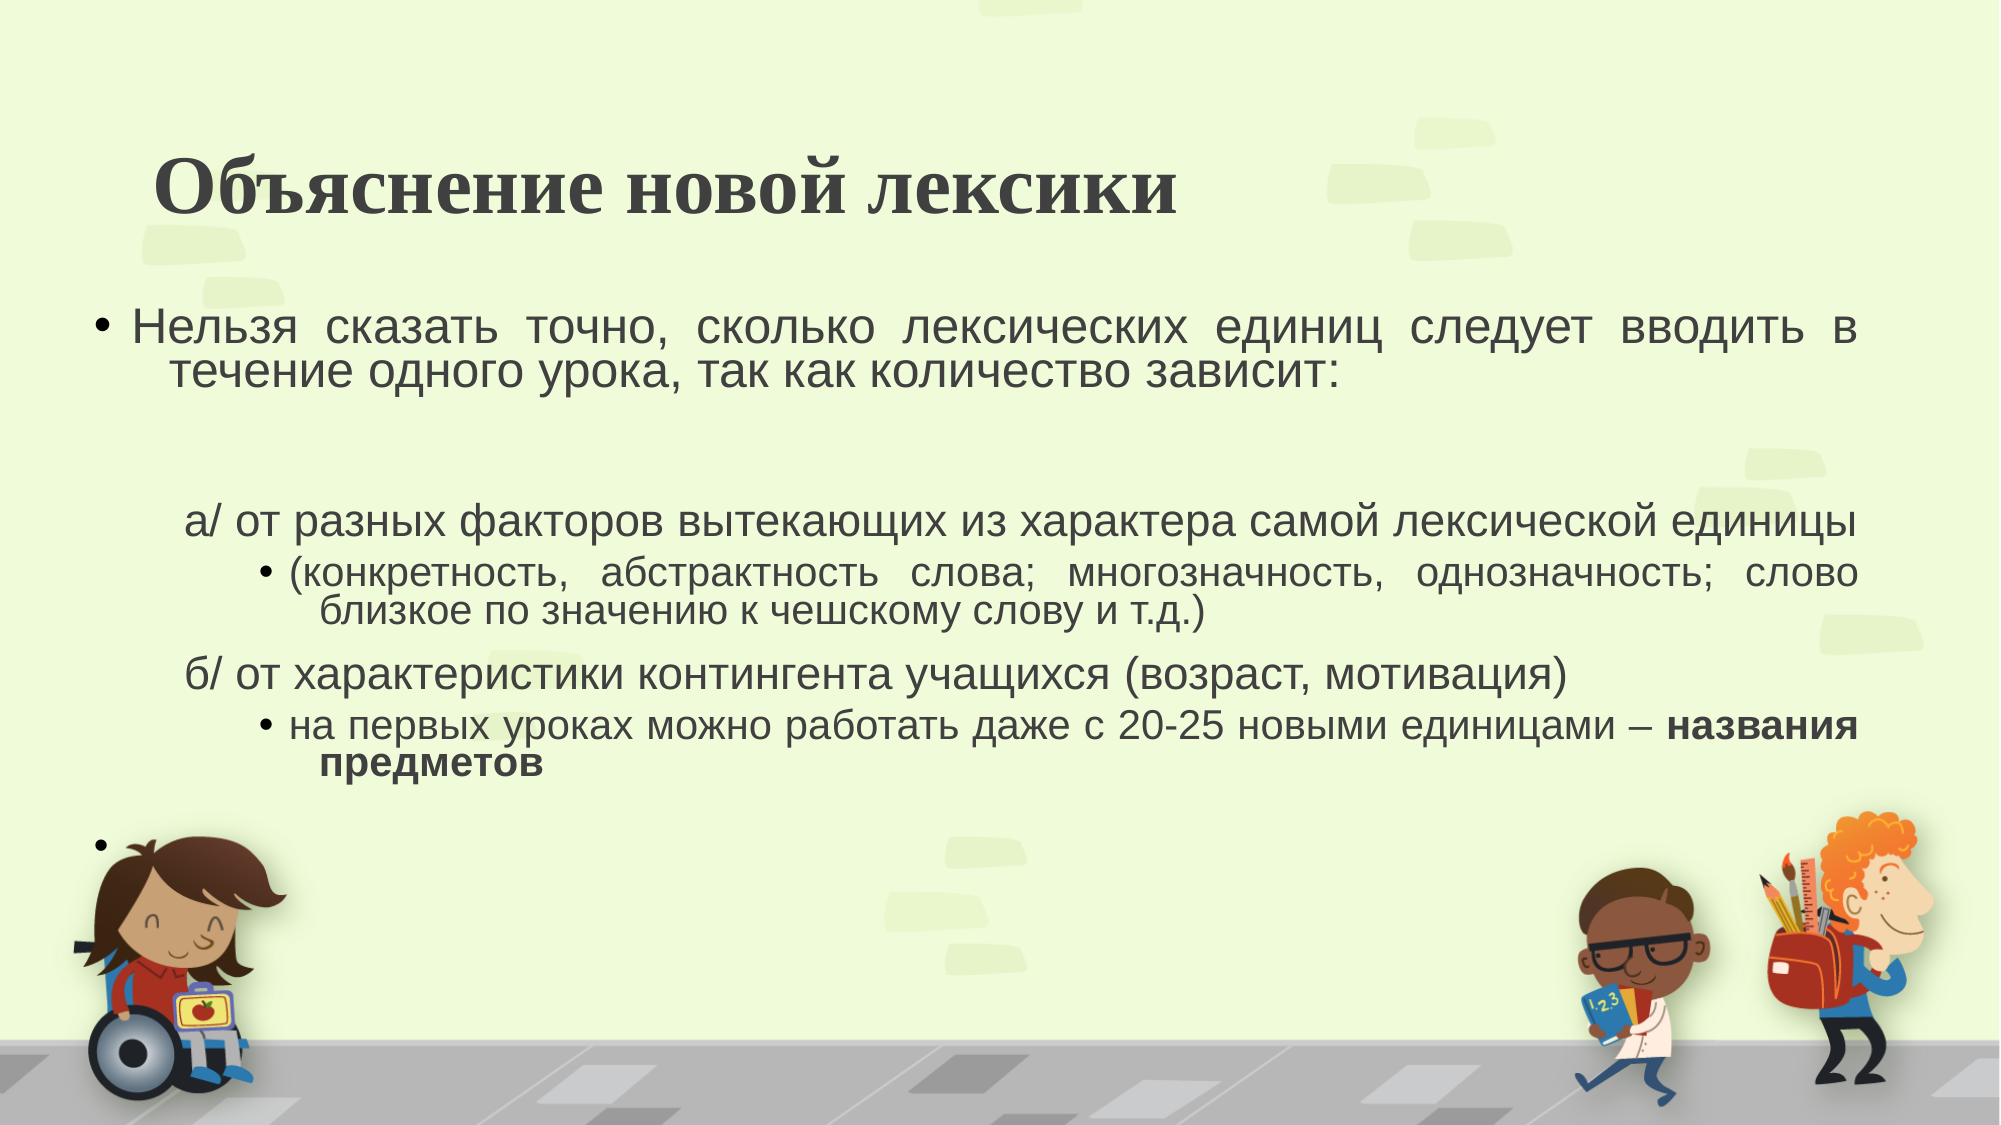

# Объяснение новой лексики
Нельзя сказать точно, сколько лексических единиц следует вводить в течение одного урока, так как количество зависит:
а/ от разных факторов вытекающих из характера самой лексической единицы
(конкретность, абстрактность слова; многозначность, однозначность; слово близкое по значению к чешскому слову и т.д.)
б/ от характеристики контингента учащихся (возраст, мотивация)
на первых уроках можно работать даже с 20-25 новыми единицами – названия предметов